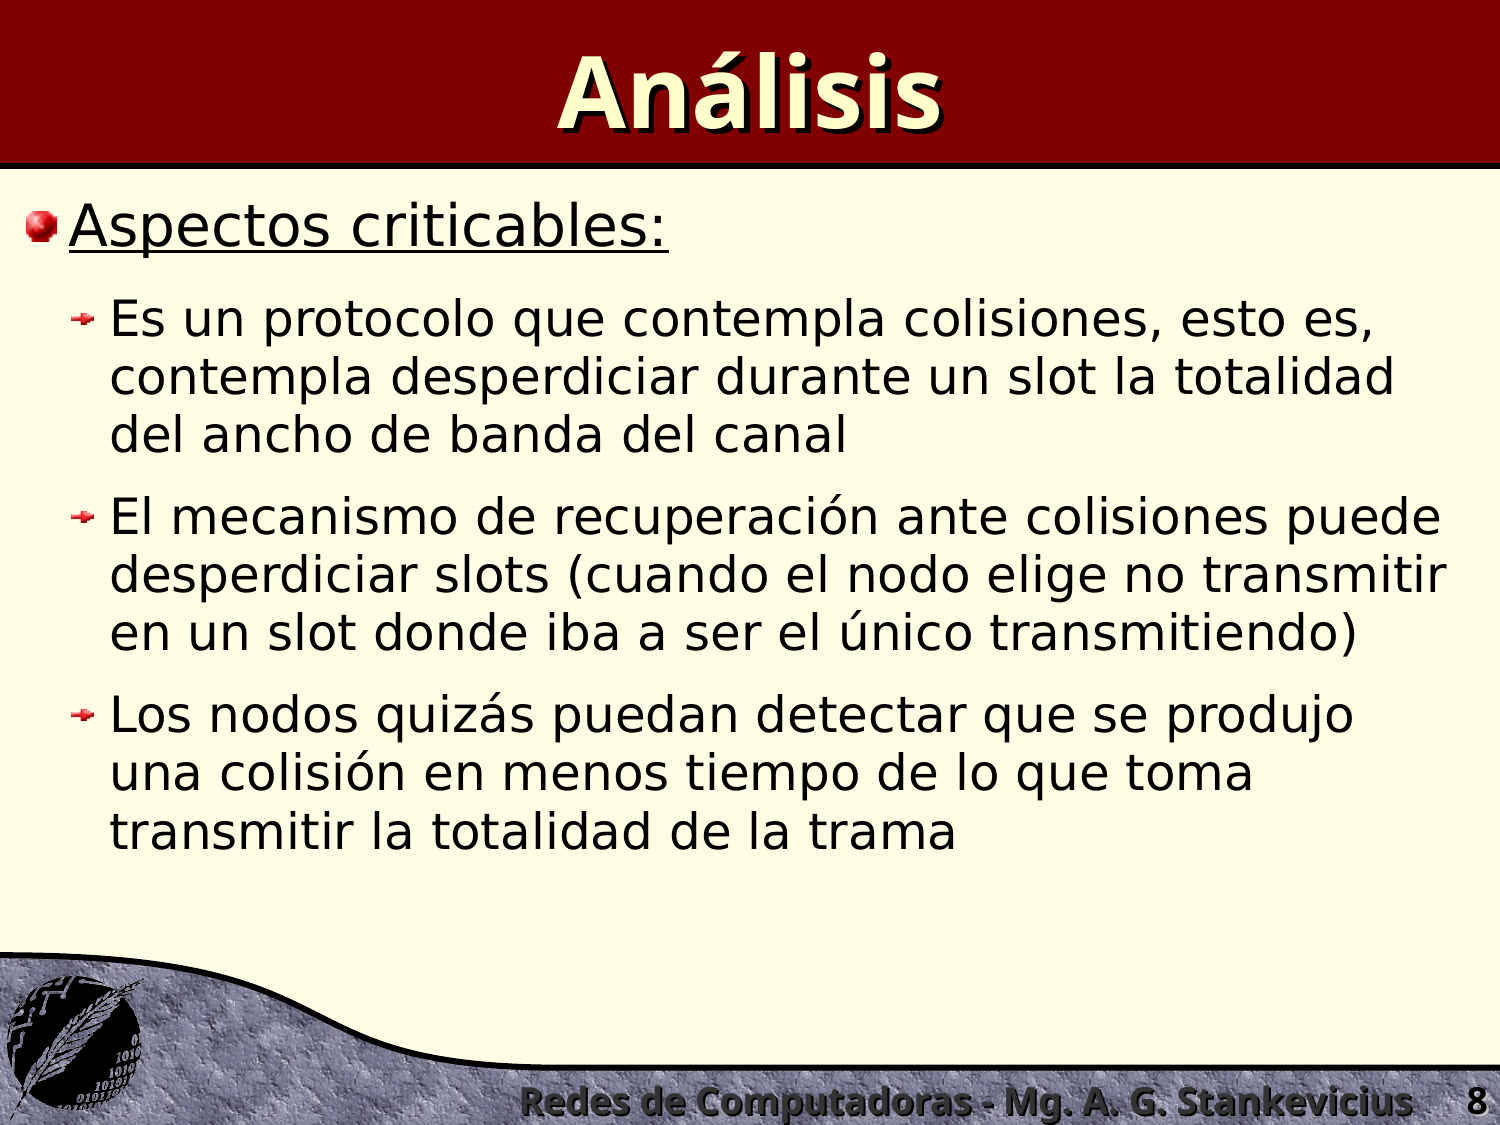

# Análisis
Aspectos criticables:
Es un protocolo que contempla colisiones, esto es, contempla desperdiciar durante un slot la totalidad del ancho de banda del canal
El mecanismo de recuperación ante colisiones puede desperdiciar slots (cuando el nodo elige no transmitir en un slot donde iba a ser el único transmitiendo)
Los nodos quizás puedan detectar que se produjo
una colisión en menos tiempo de lo que toma transmitir la totalidad de la trama
8